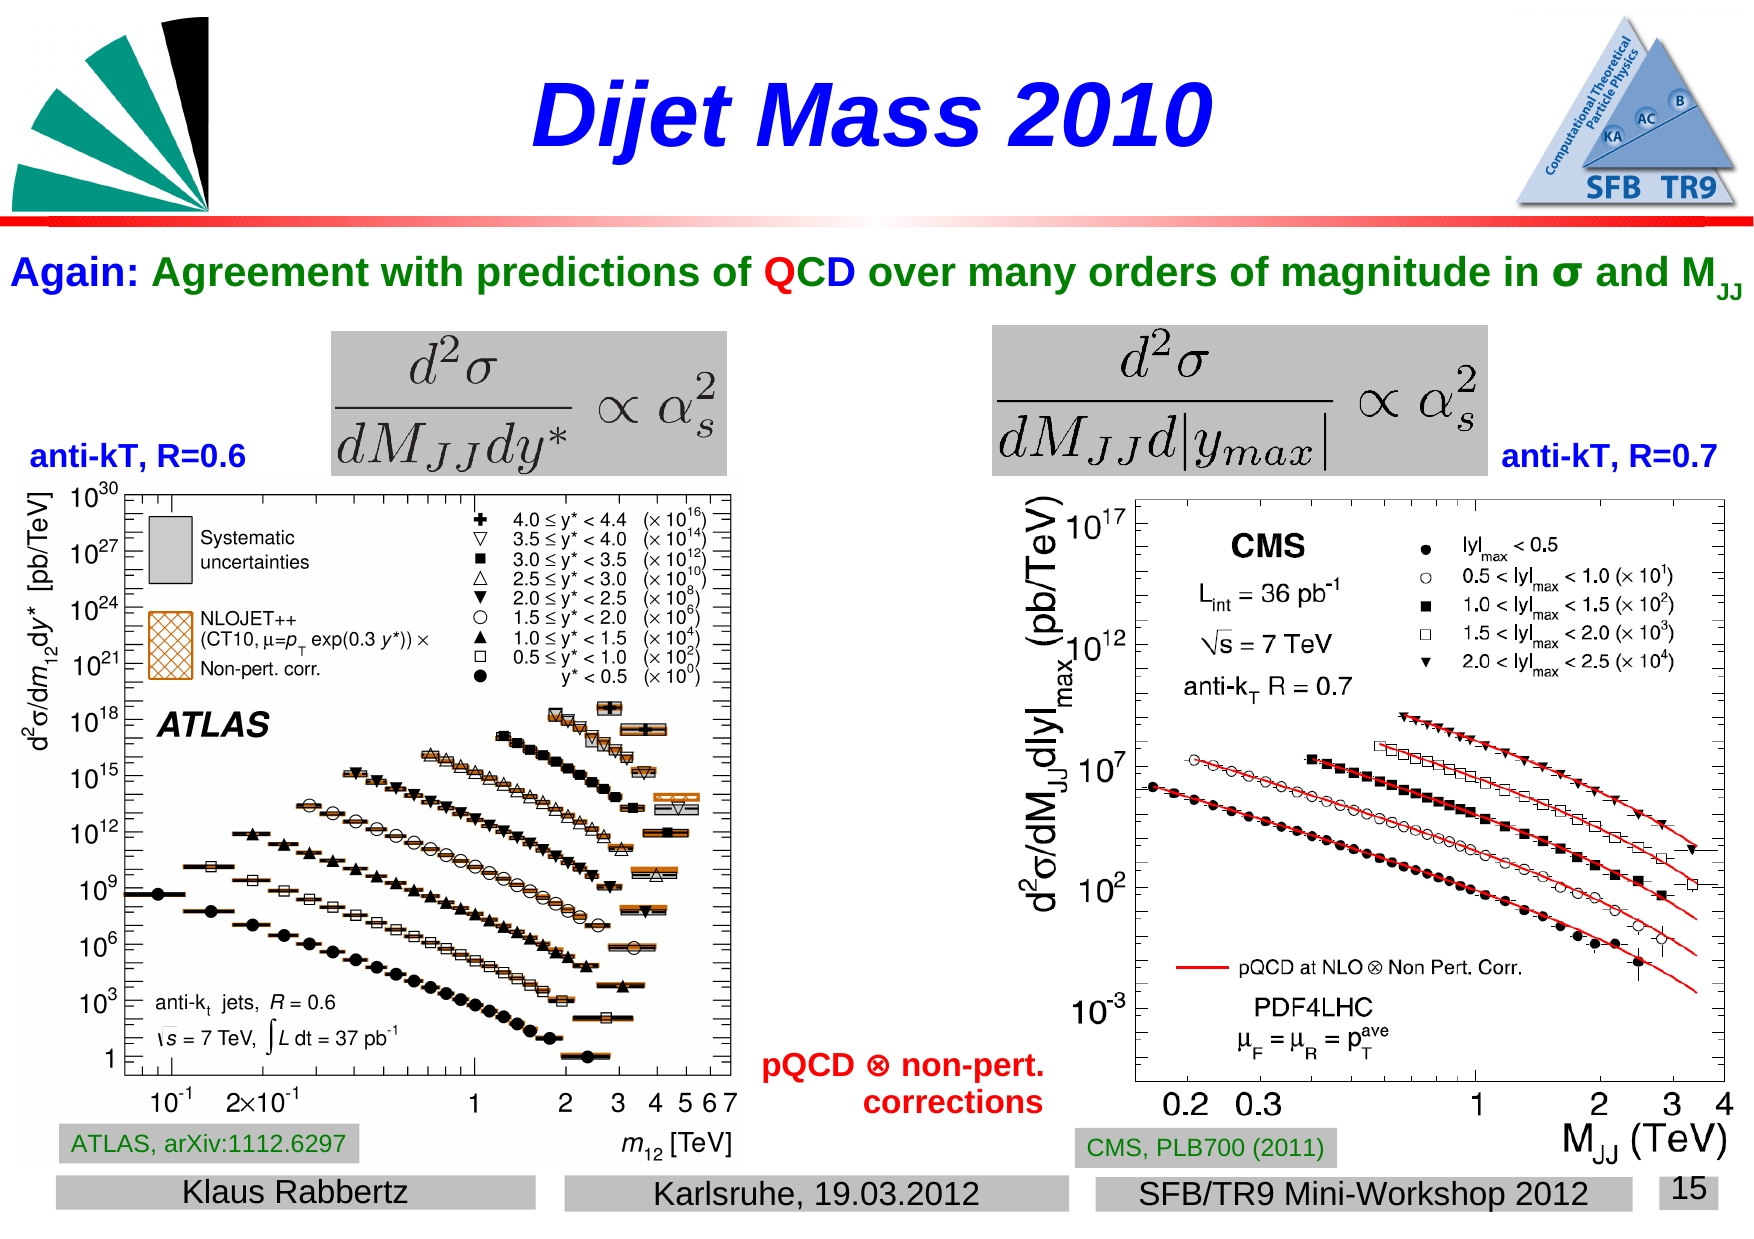

# Dijet Mass 2010
Again: Agreement with predictions of QCD over many orders of magnitude in σ and MJJ
anti-kT, R=0.6
anti-kT, R=0.7
pQCD ⊗ non-pert.
 corrections
ATLAS, arXiv:1112.6297
CMS, PLB700 (2011)